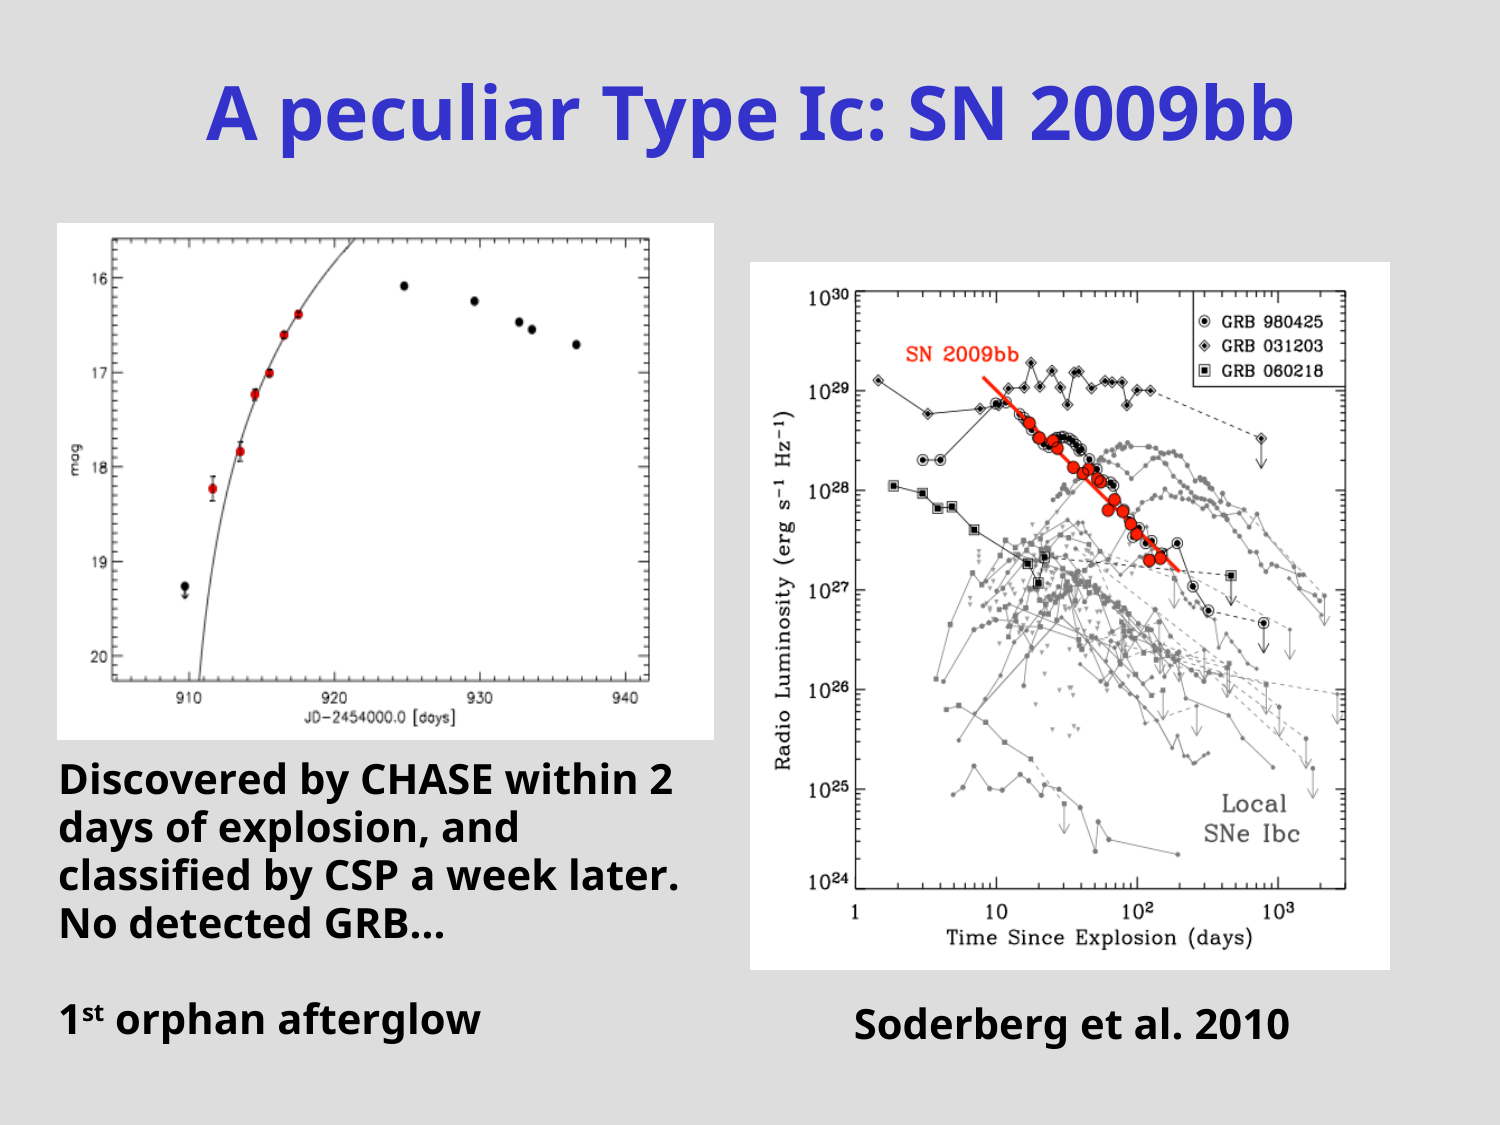

A peculiar Type Ic: SN 2009bb
Discovered by CHASE within 2 days of explosion, and classified by CSP a week later. No detected GRB...
1st orphan afterglow
Soderberg et al. 2010